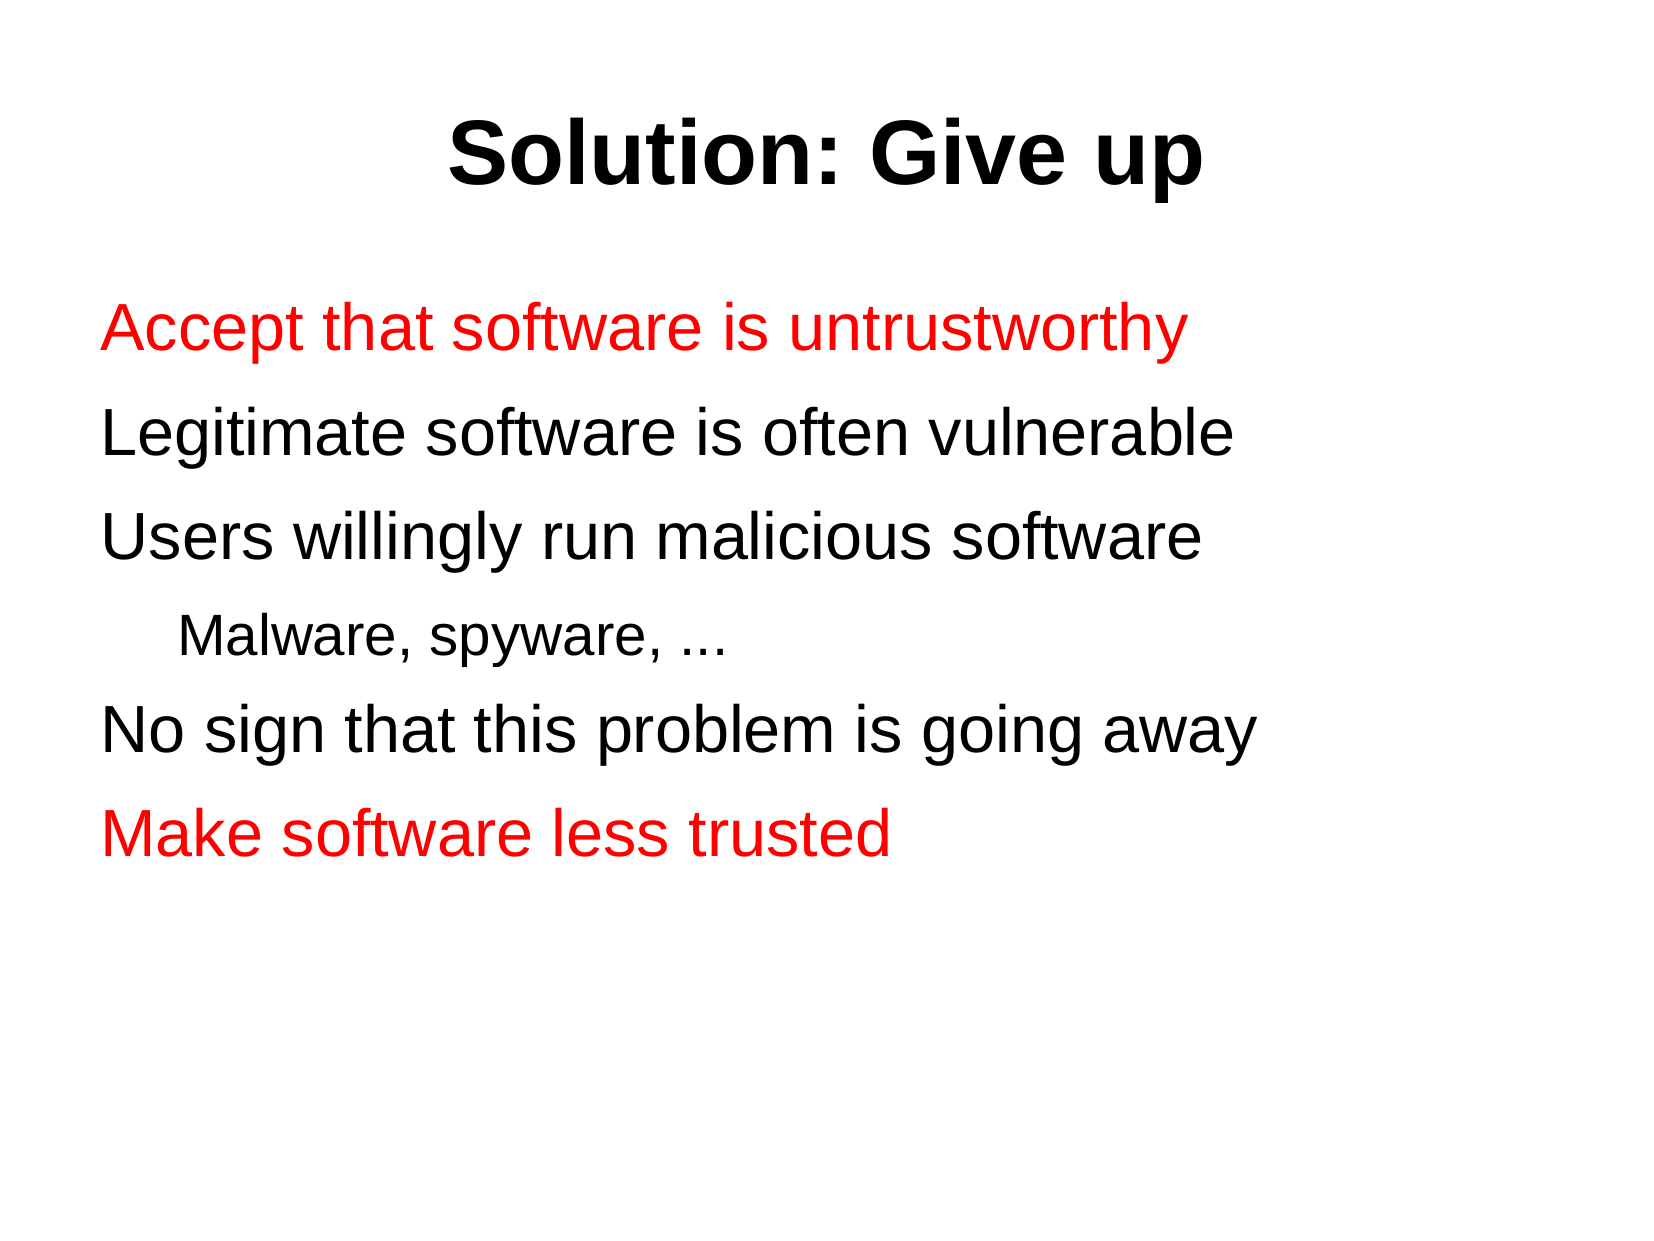

# Solution: Give up
Accept that software is untrustworthy
Legitimate software is often vulnerable
Users willingly run malicious software
Malware, spyware, ...
No sign that this problem is going away
Make software less trusted